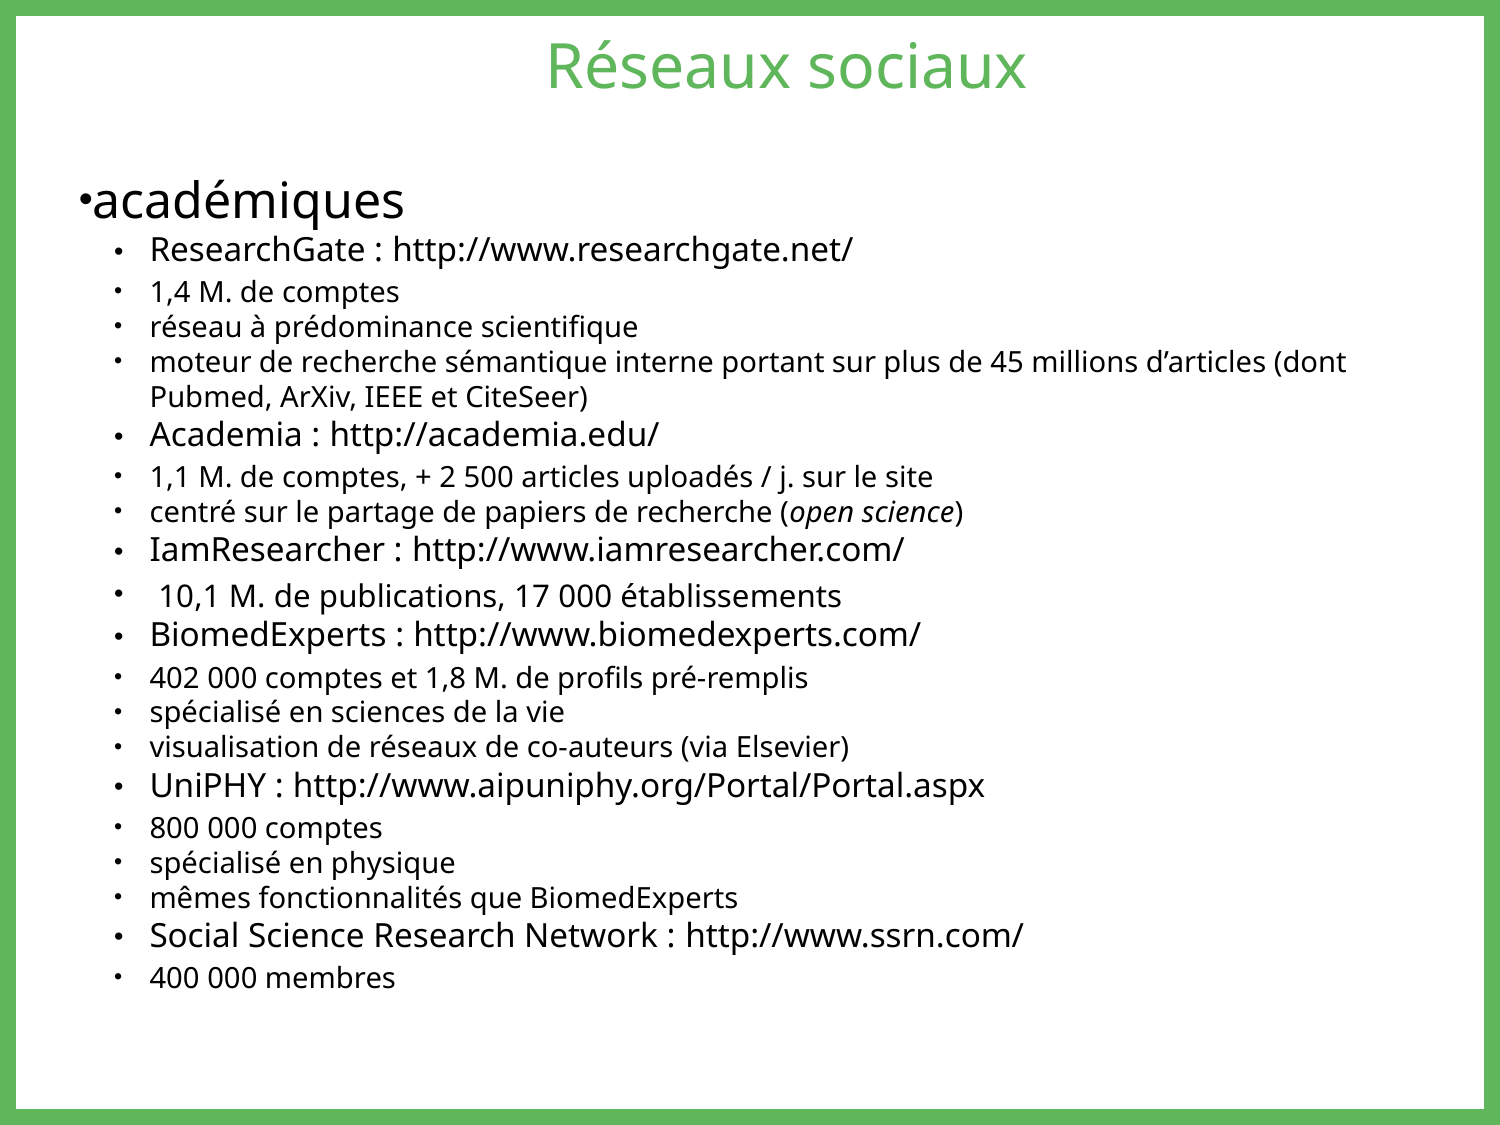

Réseaux sociaux
académiques
ResearchGate : http://www.researchgate.net/
1,4 M. de comptes
réseau à prédominance scientifique
moteur de recherche sémantique interne portant sur plus de 45 millions d’articles (dont Pubmed, ArXiv, IEEE et CiteSeer)
Academia : http://academia.edu/
1,1 M. de comptes, + 2 500 articles uploadés / j. sur le site
centré sur le partage de papiers de recherche (open science)
IamResearcher : http://www.iamresearcher.com/
 10,1 M. de publications, 17 000 établissements
BiomedExperts : http://www.biomedexperts.com/
402 000 comptes et 1,8 M. de profils pré-remplis
spécialisé en sciences de la vie
visualisation de réseaux de co-auteurs (via Elsevier)
UniPHY : http://www.aipuniphy.org/Portal/Portal.aspx
800 000 comptes
spécialisé en physique
mêmes fonctionnalités que BiomedExperts
Social Science Research Network : http://www.ssrn.com/
400 000 membres